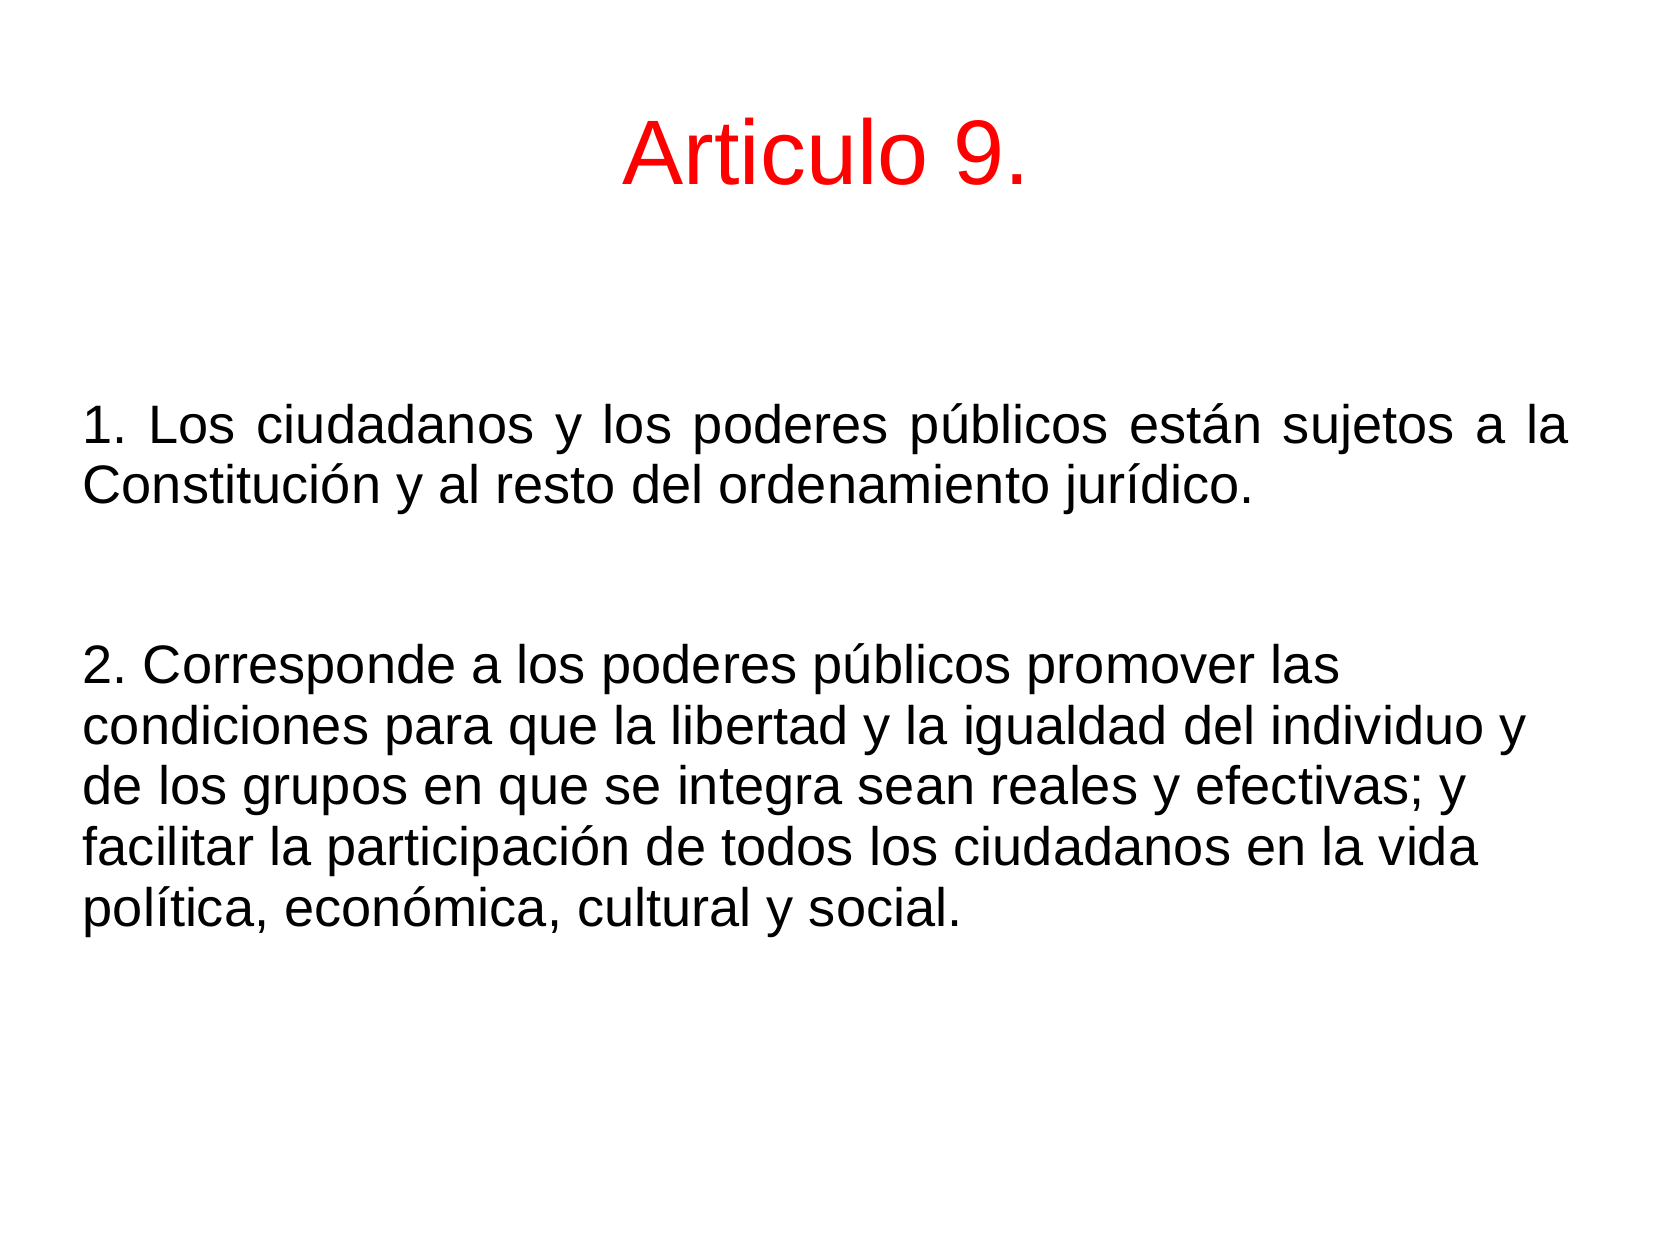

# Articulo 9.
1. Los ciudadanos y los poderes públicos están sujetos a la Constitución y al resto del ordenamiento jurídico.
2. Corresponde a los poderes públicos promover las condiciones para que la libertad y la igualdad del individuo y de los grupos en que se integra sean reales y efectivas; y facilitar la participación de todos los ciudadanos en la vida política, económica, cultural y social.